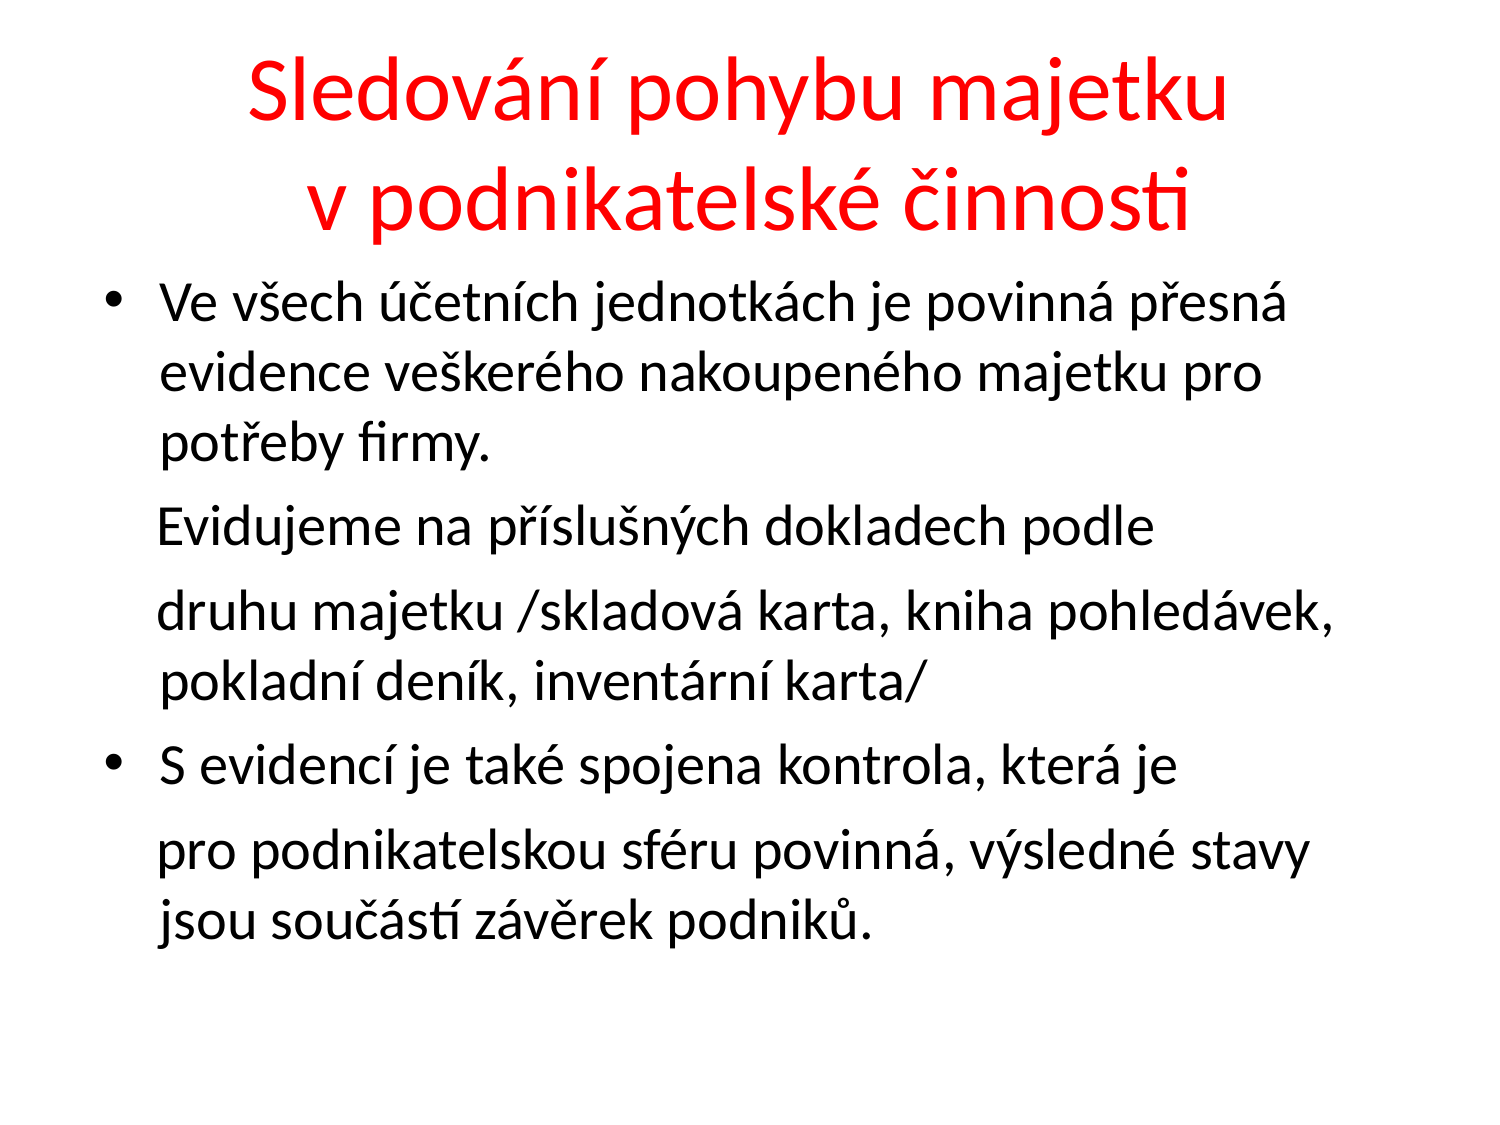

# Sledování pohybu majetku v podnikatelské činnosti
Ve všech účetních jednotkách je povinná přesná evidence veškerého nakoupeného majetku pro potřeby firmy.
 Evidujeme na příslušných dokladech podle
 druhu majetku /skladová karta, kniha pohledávek, pokladní deník, inventární karta/
S evidencí je také spojena kontrola, která je
 pro podnikatelskou sféru povinná, výsledné stavy jsou součástí závěrek podniků.